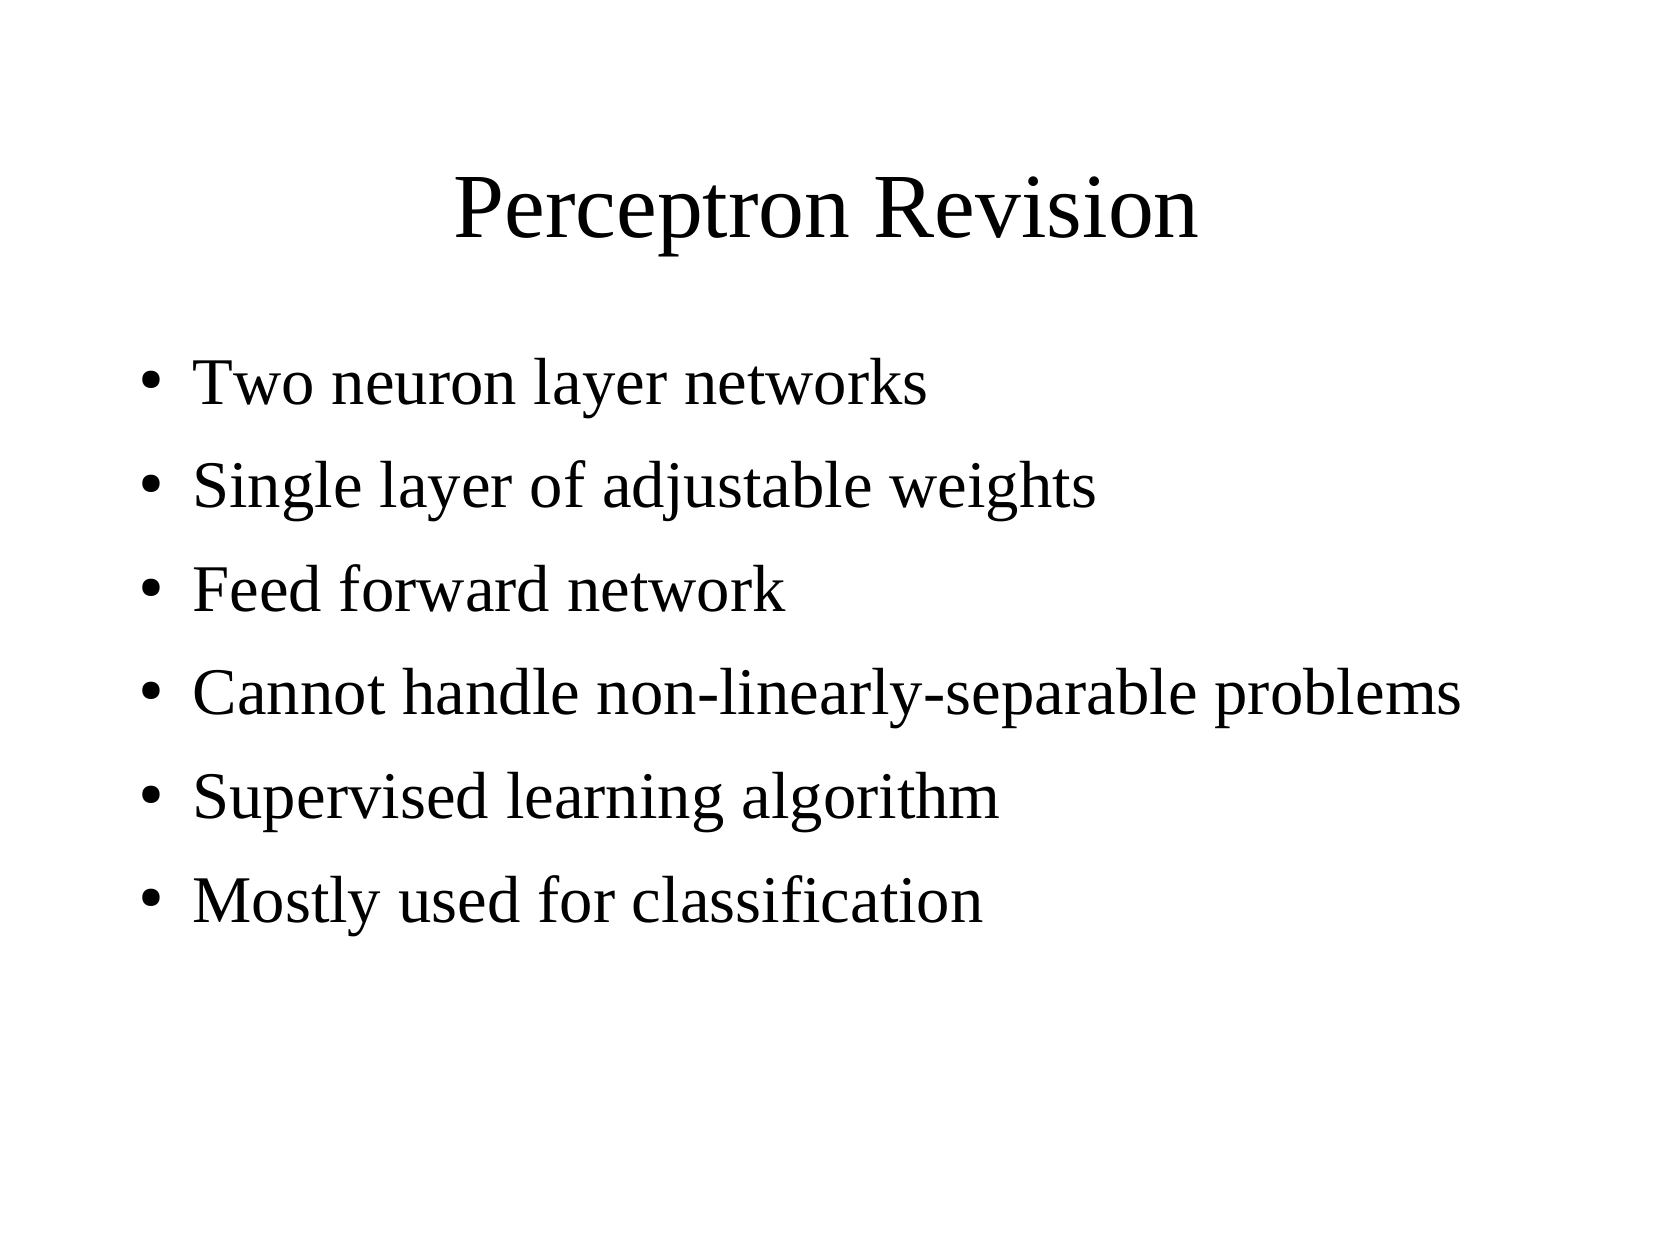

# Perceptron Revision
Two neuron layer networks
Single layer of adjustable weights
Feed forward network
Cannot handle non-linearly-separable problems
Supervised learning algorithm
Mostly used for classification